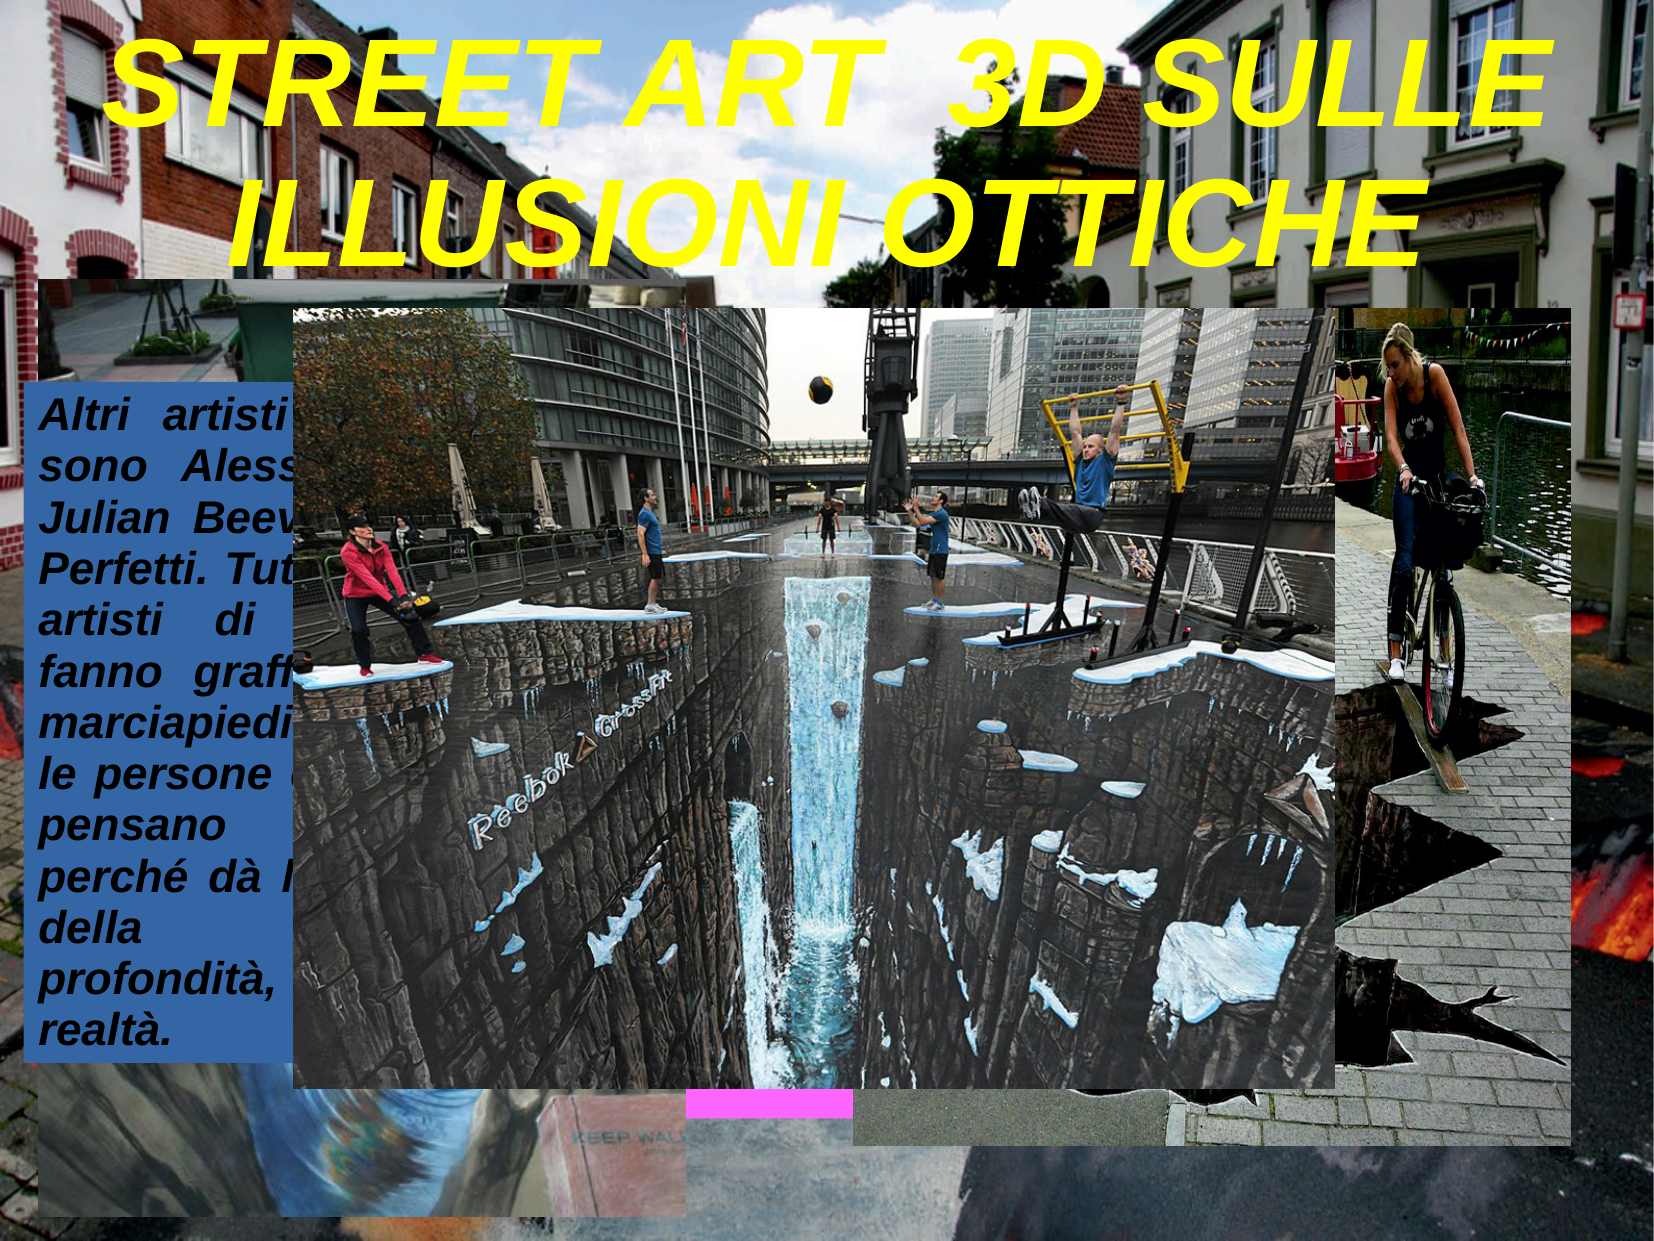

# STREET ART 3D SULLE ILLUSIONI OTTICHE
Questa è una street art in 3d dell' artista Edgar Mueller, nato nel 1968 a Ruhr in Germania. Ha vinto anche 2 Guinnes World Record, uno per la più grande street art su un marciapiede, e il secondo per la più grande street art anamorfica su marciapiede. Questa street art rappresenta una bottiglia di whisky che è in una cascata tra le rocce, e, scesa la cascata, si possono vedere delle colline a precipizio sul mare navigato da barche a vela.
Altri artisti di famosi sono Alessandro Riva, Julian Beever e Jacopo Perfetti. Tutti e tre, sono artisti di strada che fanno graffiti in 3d su marciapiedi dove tutte le persone ci passano e pensano sia vero, perché dà l'impressione della prospettiva, profondità, altezza e realtà.
Arte di strada(in inglese "street art") è il nome dato dai mezzi di comunicazione di massa a quelle forme di arte che si manifestino in luoghi pubblici, spesso illegalmente, nelle tecniche più disparate: bombolette spray, adesivi artistici, arte normografica, proiezioni video, sculture ecc. La sostanziale differenza tra l'arte di strada e i graffiti si riscontra nella tecnica non per forza vincolati all'uso di vernice spray e al soggetto non obbligatoriamente legato allo studio della lettera, mentre il punto di incontro che spesso fa omologare le due discipline rimane il luogo e alle volte alcune modalità di esecuzione, oltre all'origine mediatica della terminologia. L'arte urbana non è da confondere con i graffiti perché, questi ultimi, sono incetrati solo sull'espressione nella lettera, l'arte urbana trova come espressione soprattutto suggetti umani o animali accompagnati da slogan.
 Alcuni la praticano come forma di critica o come tentativo di abolire la proprietà privata, rivendicando le strade e le piazze; molto frequentemente, nell'arte di strada, si fa una contestazione contro la società o contro la politica.